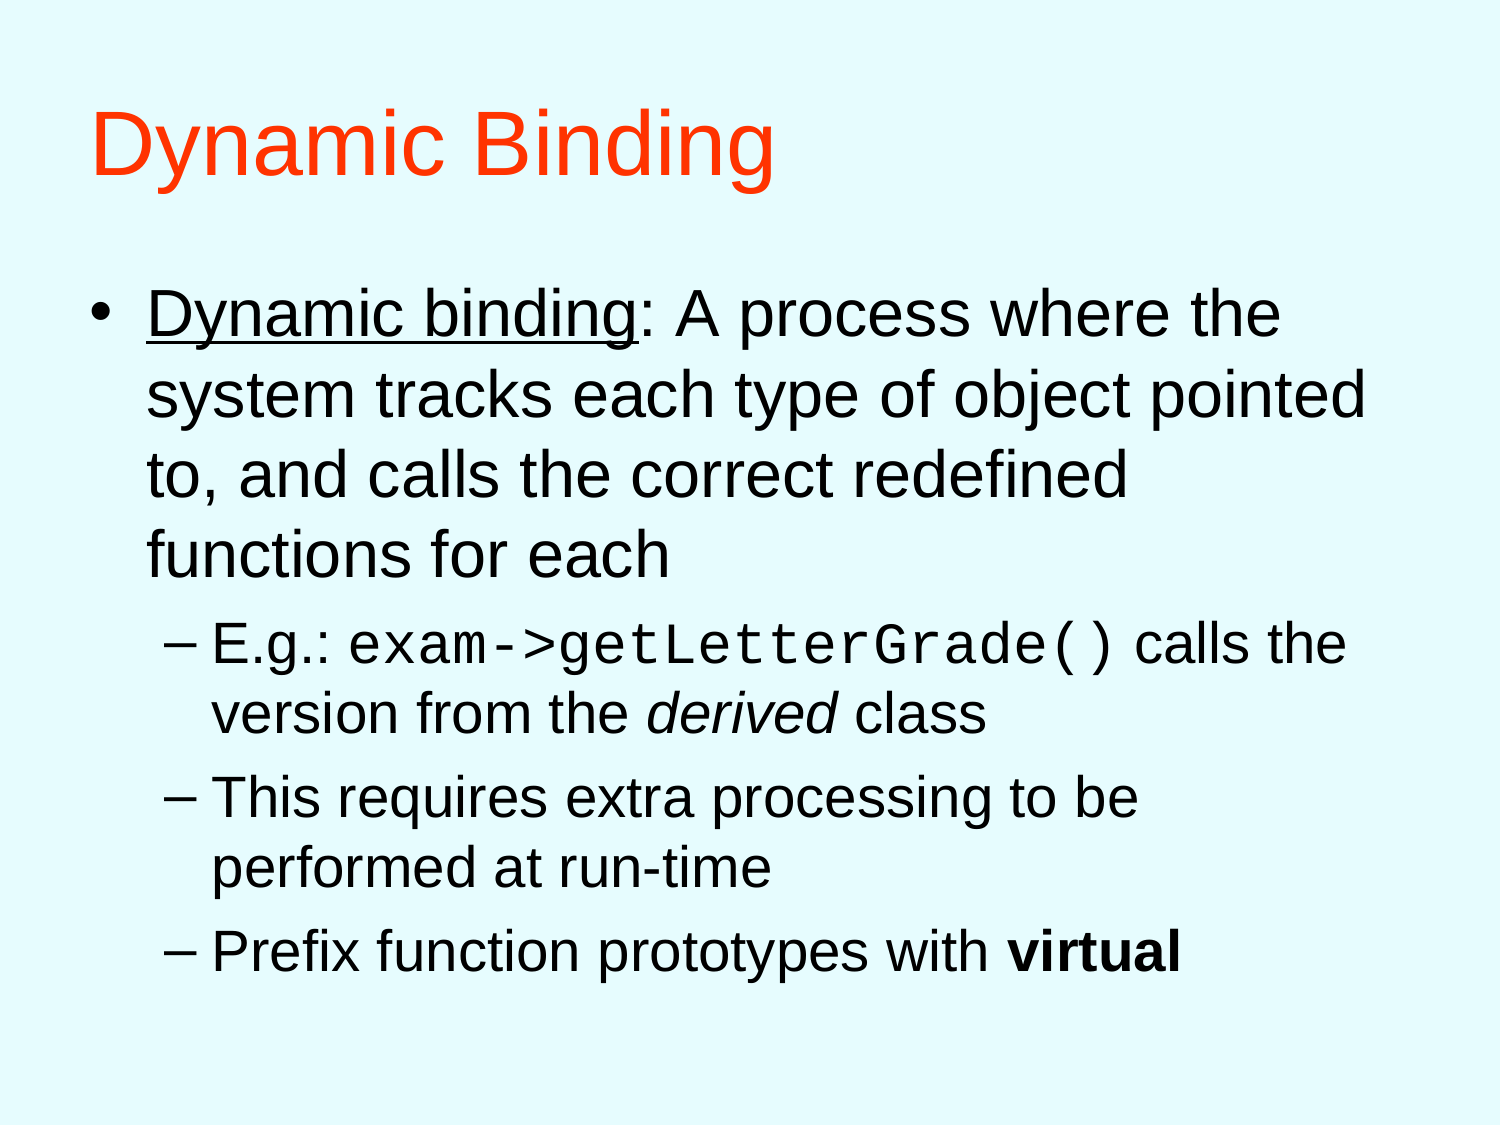

# Dynamic Binding
Dynamic binding: A process where the system tracks each type of object pointed to, and calls the correct redefined functions for each
E.g.: exam->getLetterGrade() calls the version from the derived class
This requires extra processing to be performed at run-time
Prefix function prototypes with virtual